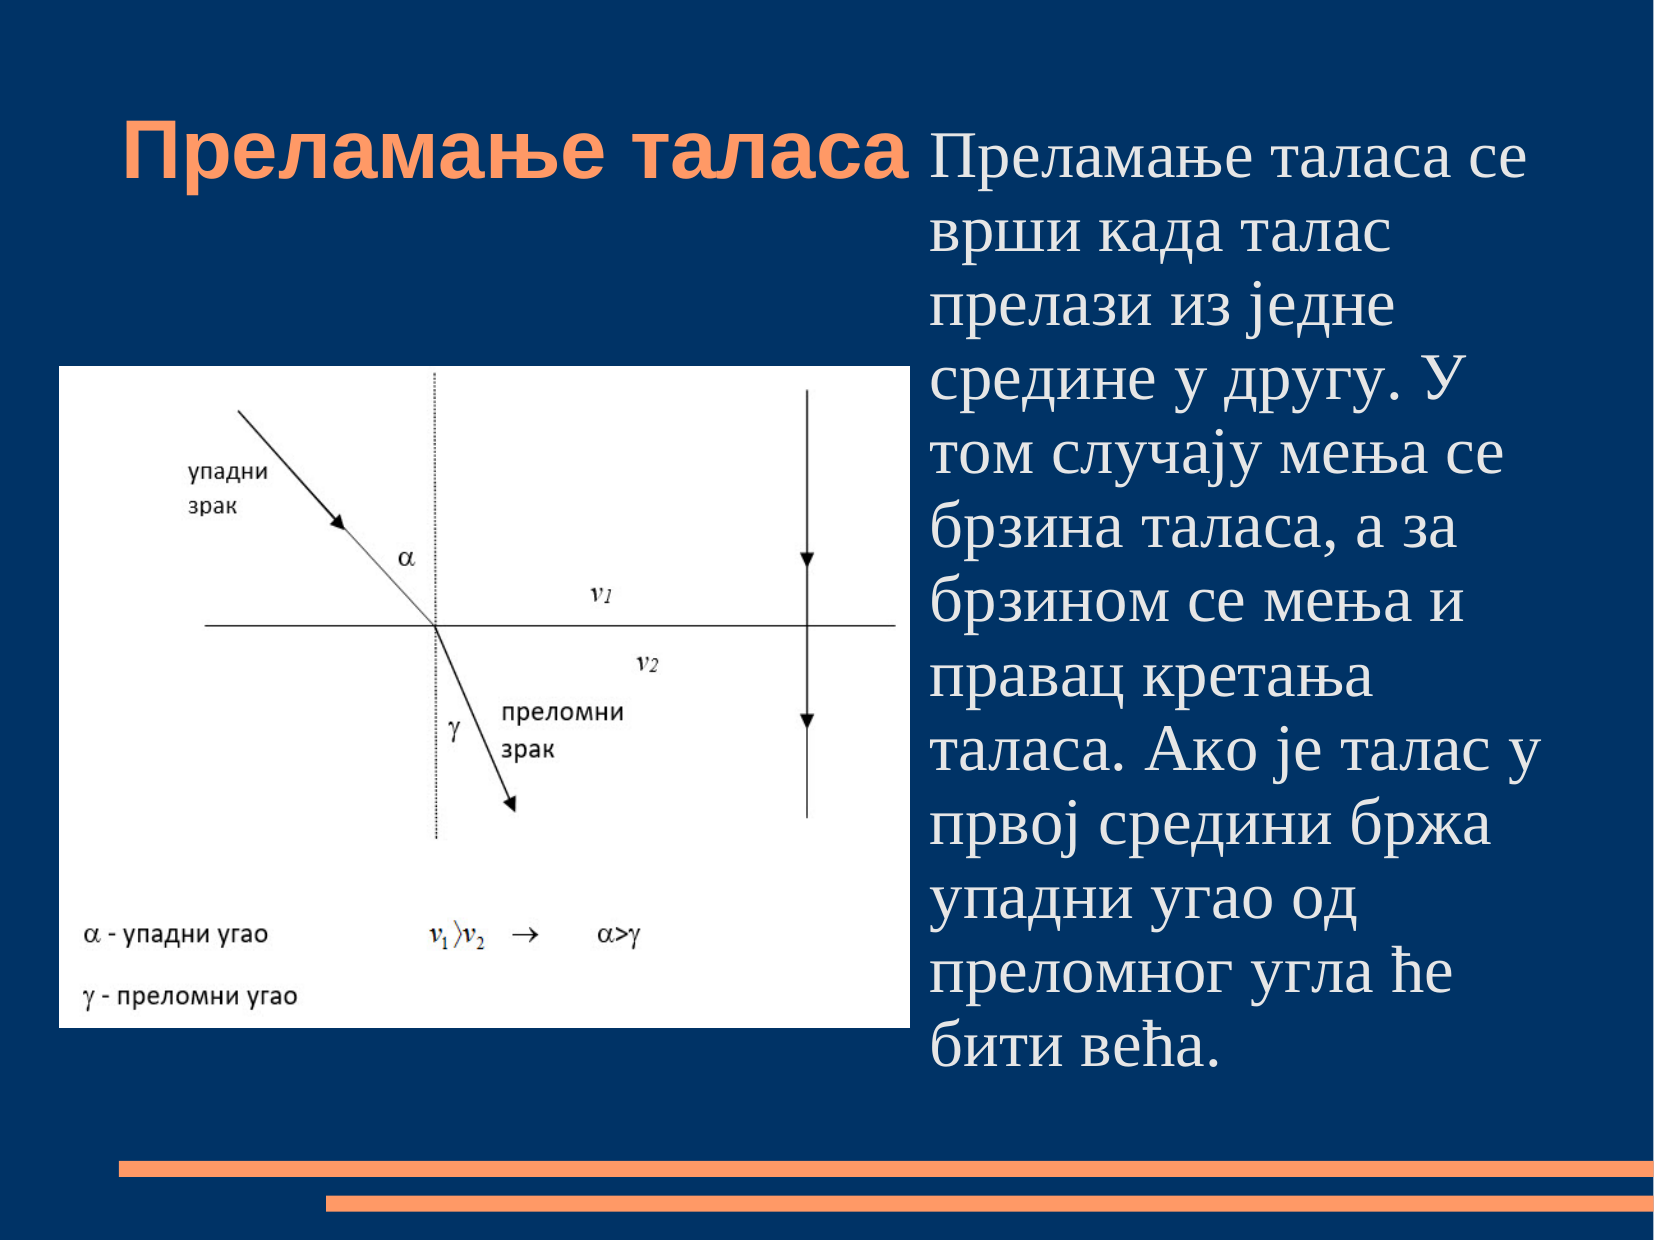

# Преламање таласа
Преламање таласа се врши када талас прелази из једне средине у другу. У том случају мења се брзина таласа, а за брзином се мења и правац кретања таласа. Ако је талас у првој средини бржа упадни угао од преломног угла ће бити већа.